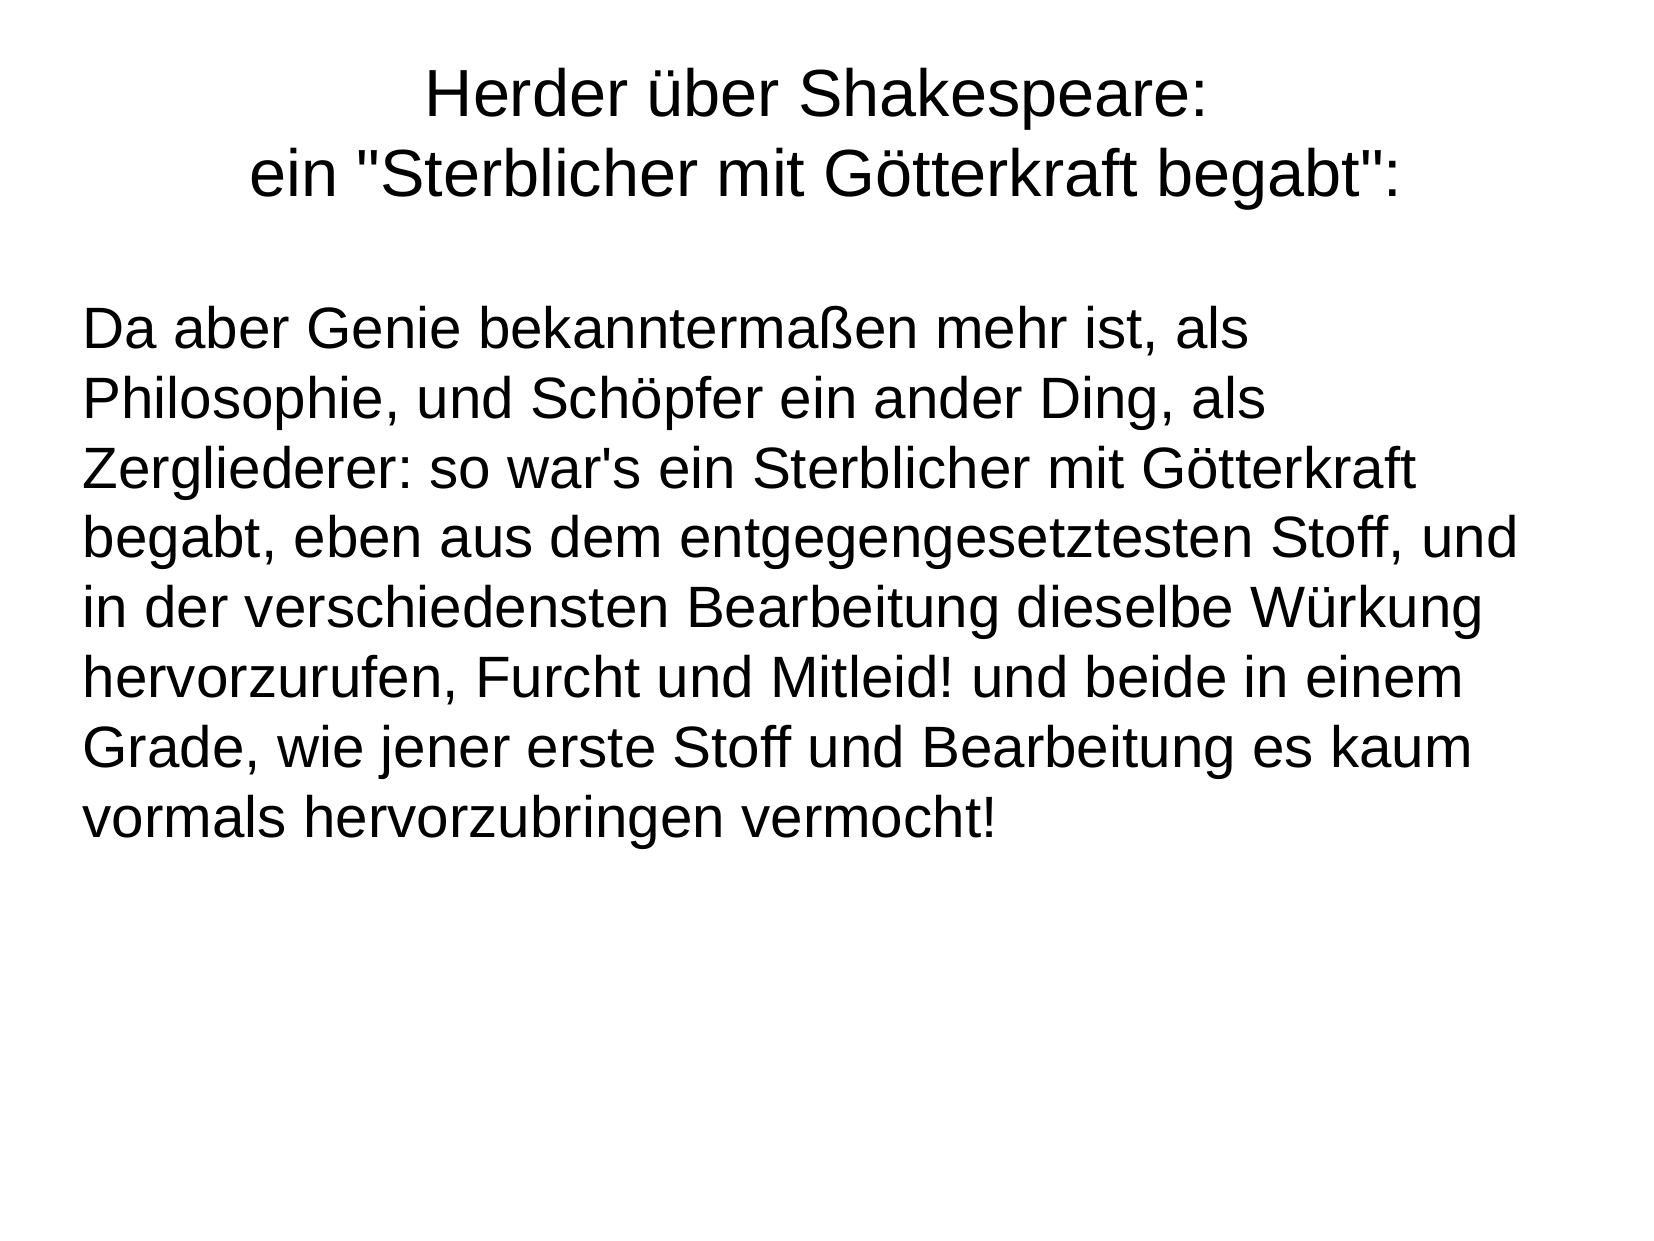

# Herder über Shakespeare: ein "Sterblicher mit Götterkraft begabt":
Da aber Genie bekanntermaßen mehr ist, als Philosophie, und Schöpfer ein ander Ding, als Zergliederer: so war's ein Sterblicher mit Götterkraft begabt, eben aus dem entgegengesetztesten Stoff, und in der verschiedensten Bearbeitung dieselbe Würkung hervorzurufen, Furcht und Mitleid! und beide in einem Grade, wie jener erste Stoff und Bearbeitung es kaum vormals hervorzubringen vermocht!